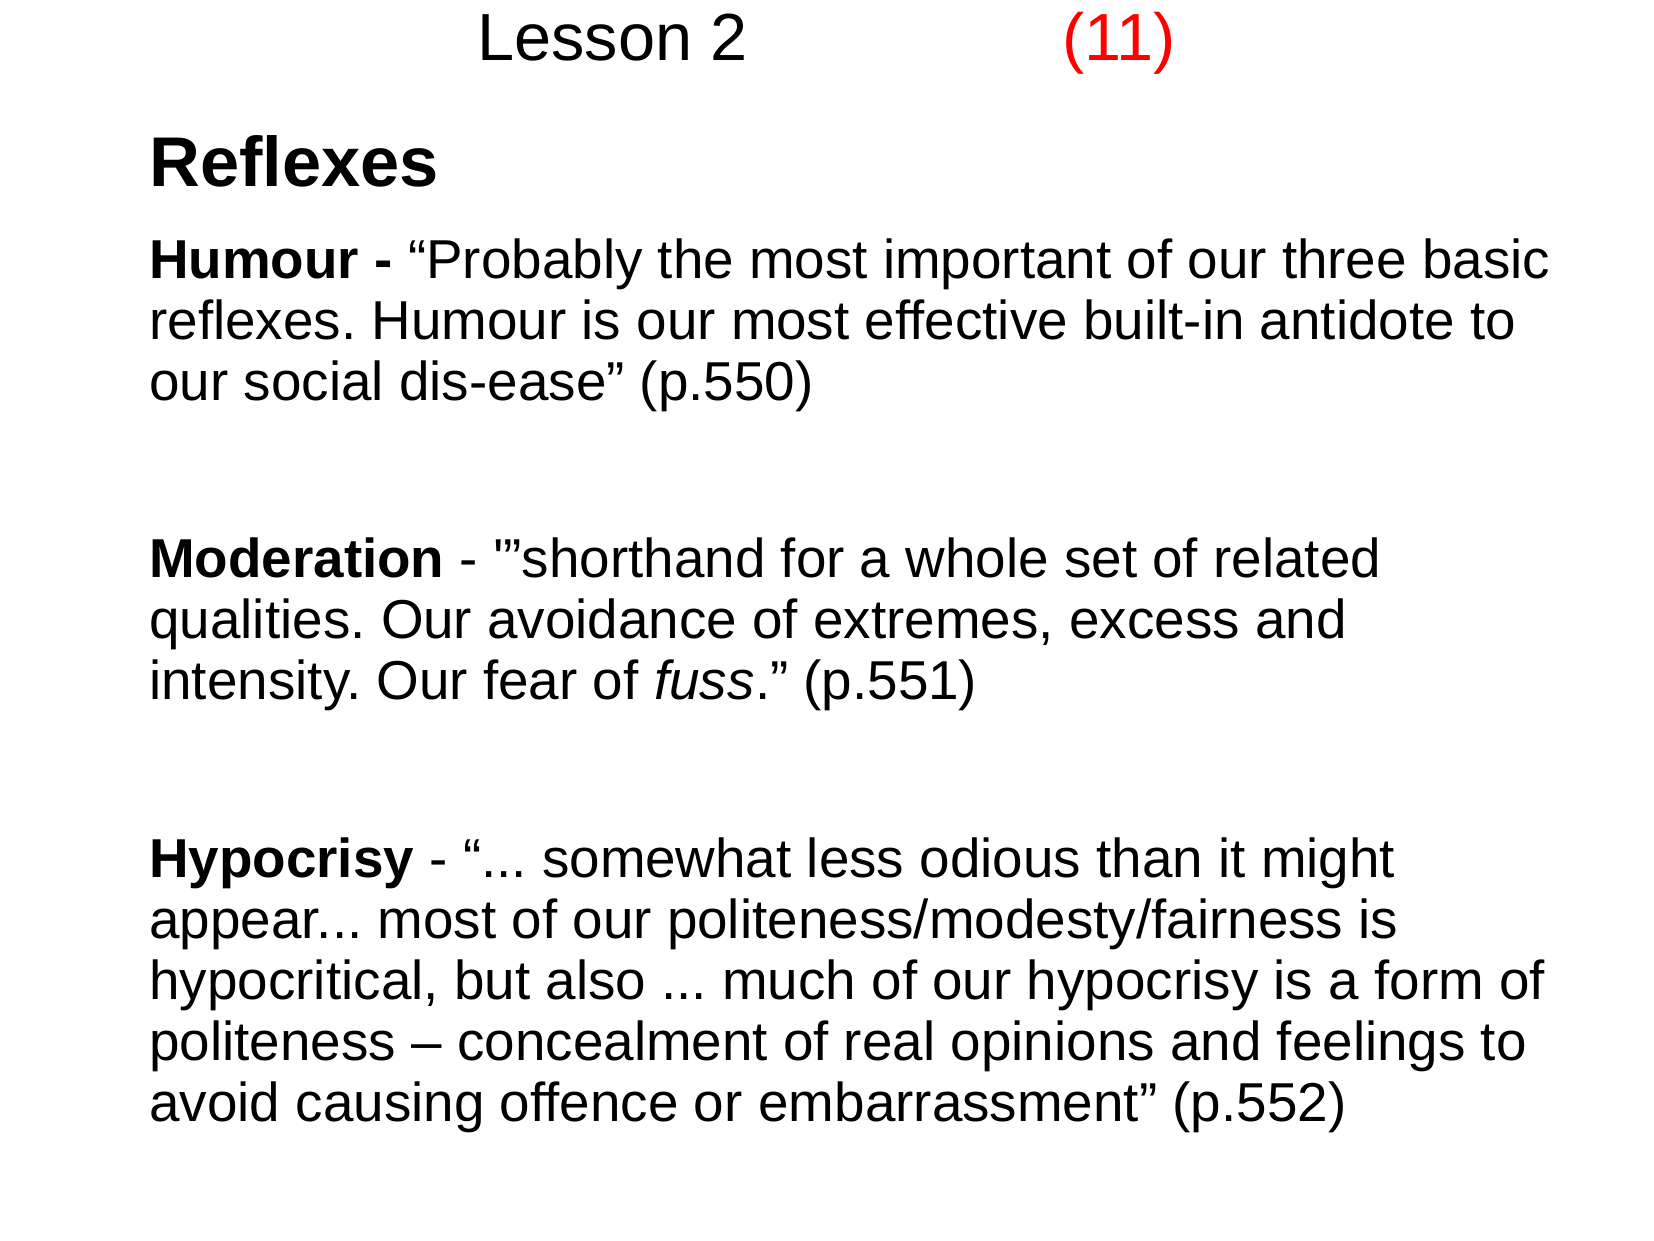

# Lesson 2 (11)
Reflexes
Humour - “Probably the most important of our three basic reflexes. Humour is our most effective built-in antidote to our social dis-ease” (p.550)
Moderation - '”shorthand for a whole set of related qualities. Our avoidance of extremes, excess and intensity. Our fear of fuss.” (p.551)
Hypocrisy - “... somewhat less odious than it might appear... most of our politeness/modesty/fairness is hypocritical, but also ... much of our hypocrisy is a form of politeness – concealment of real opinions and feelings to avoid causing offence or embarrassment” (p.552)